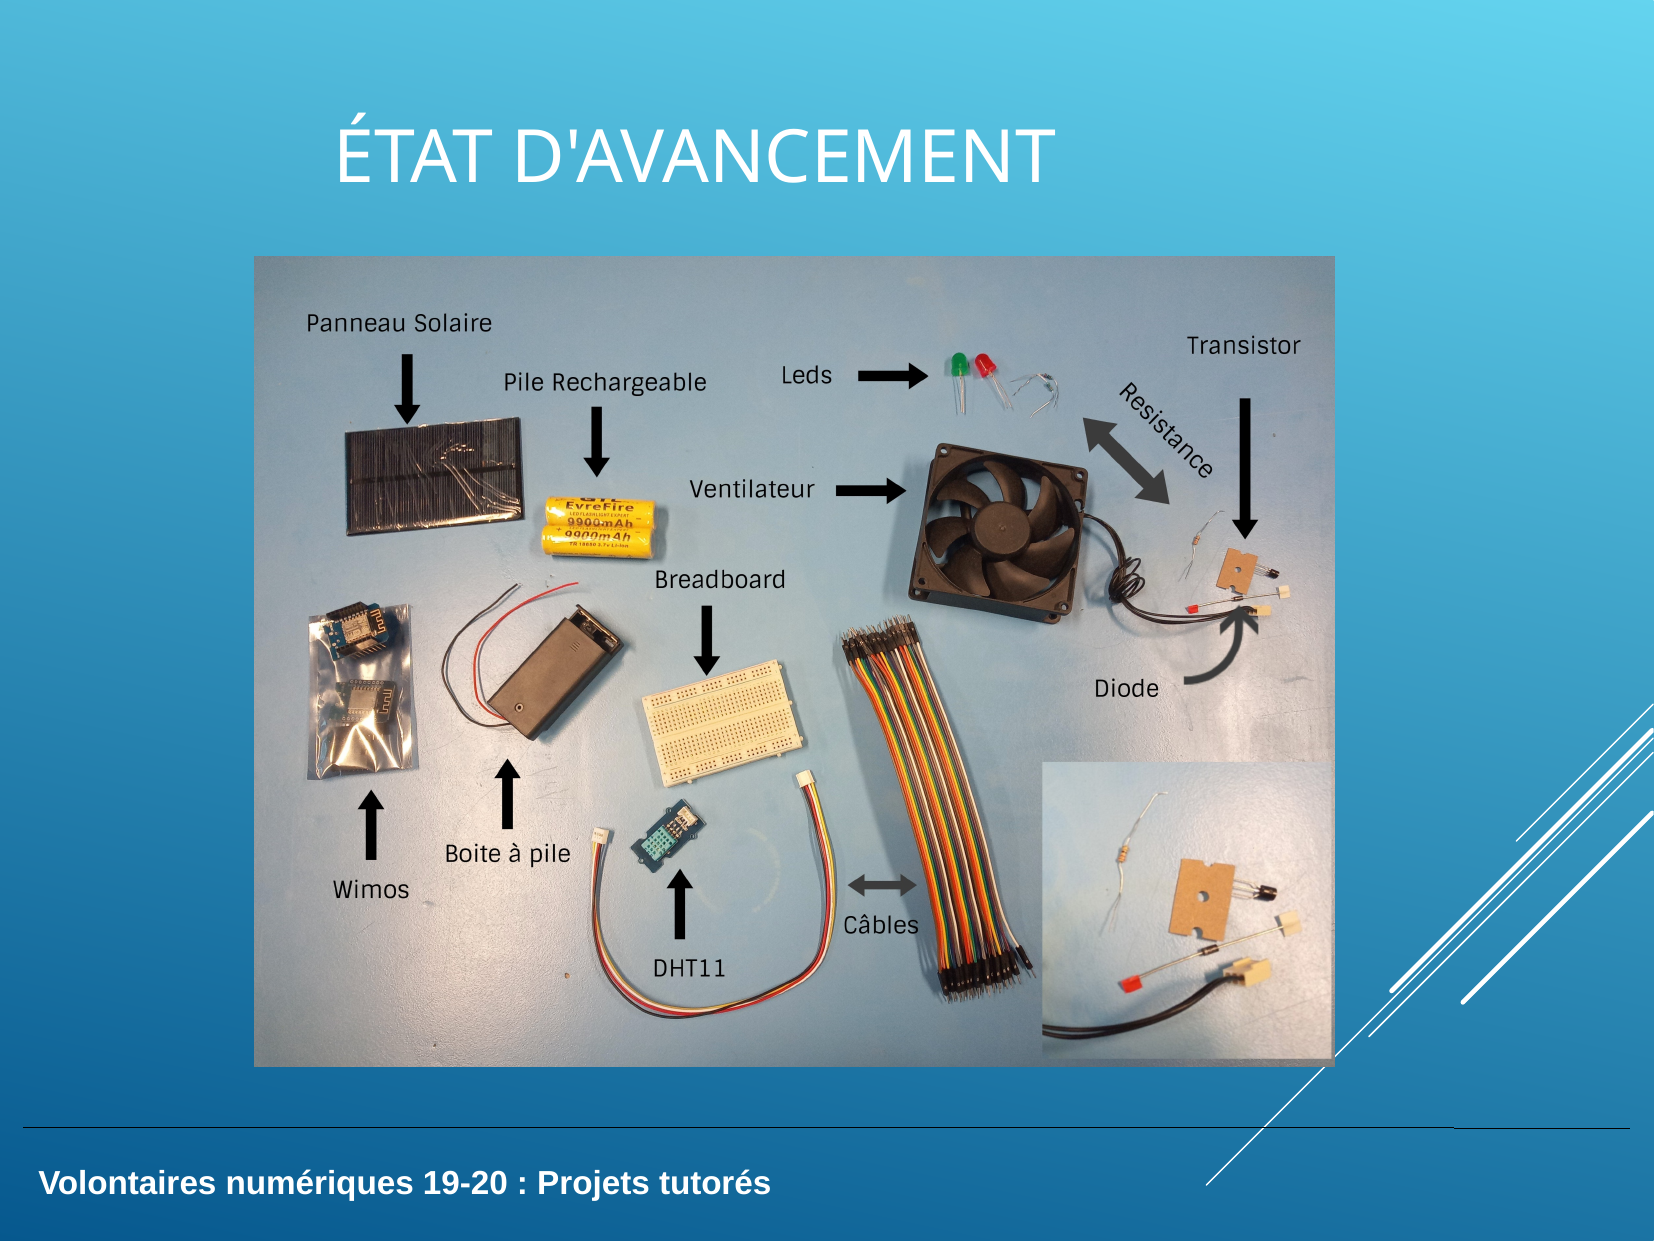

# État d'avancement
Volontaires numériques 19-20 : Projets tutorés